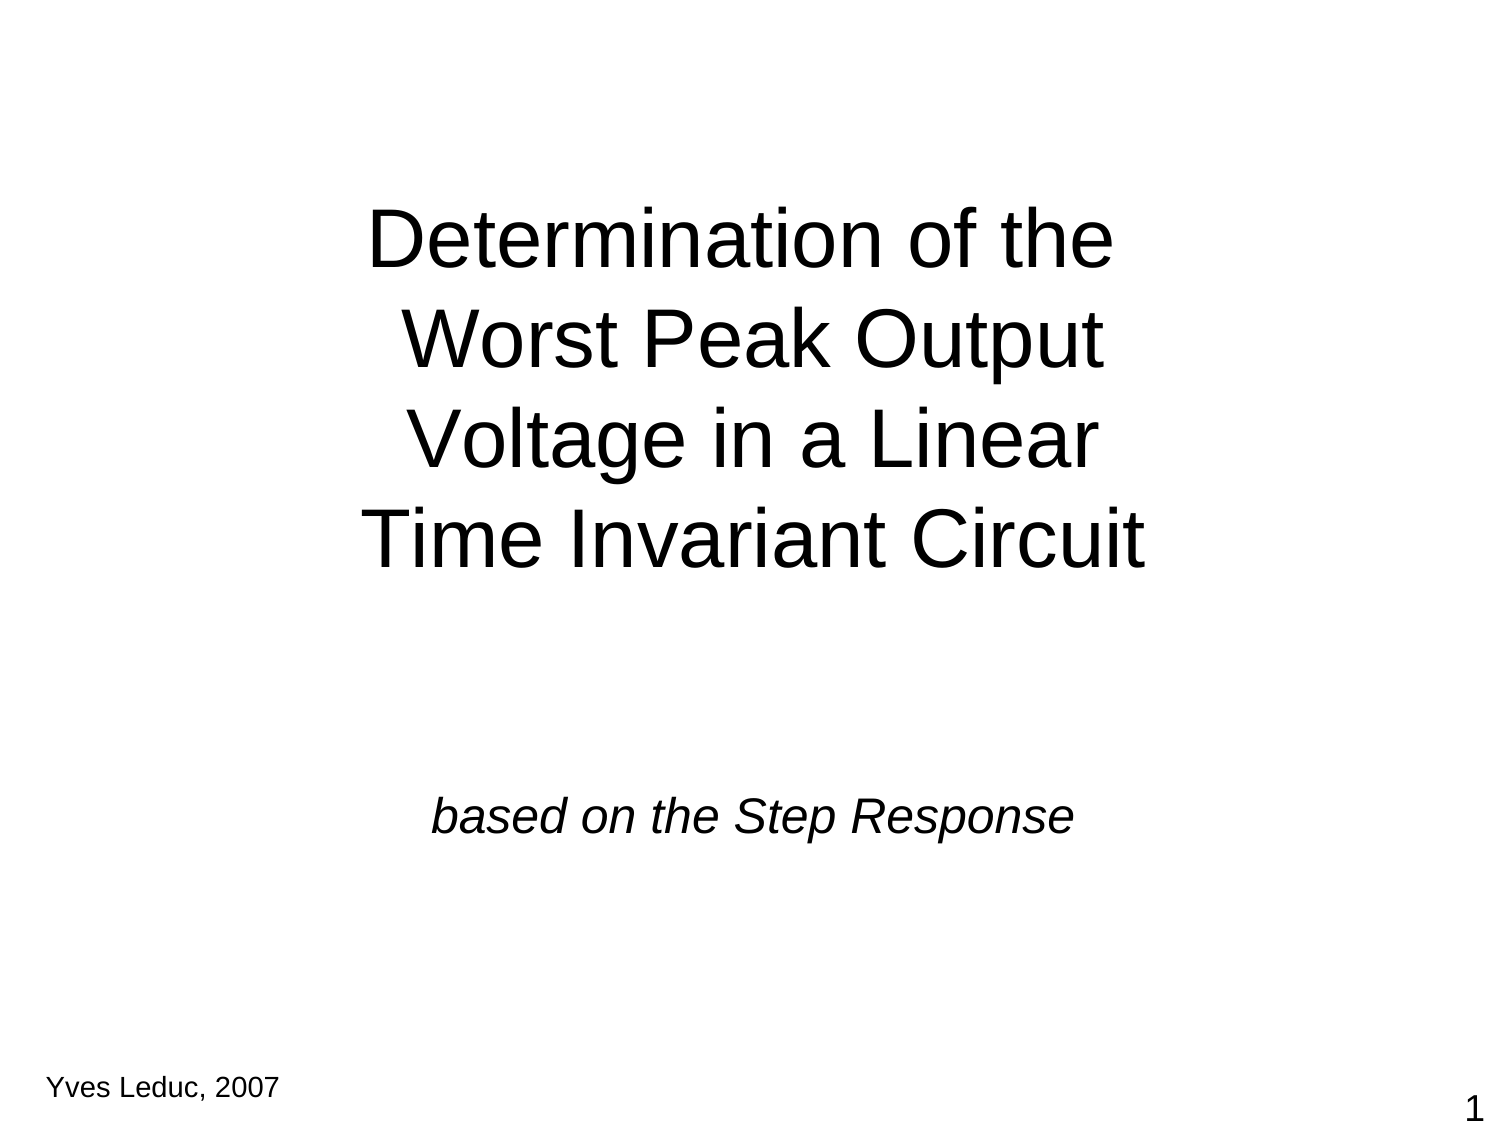

# Determination of the Worst Peak Output Voltage in a Linear Time Invariant Circuit based on the Step Response
1